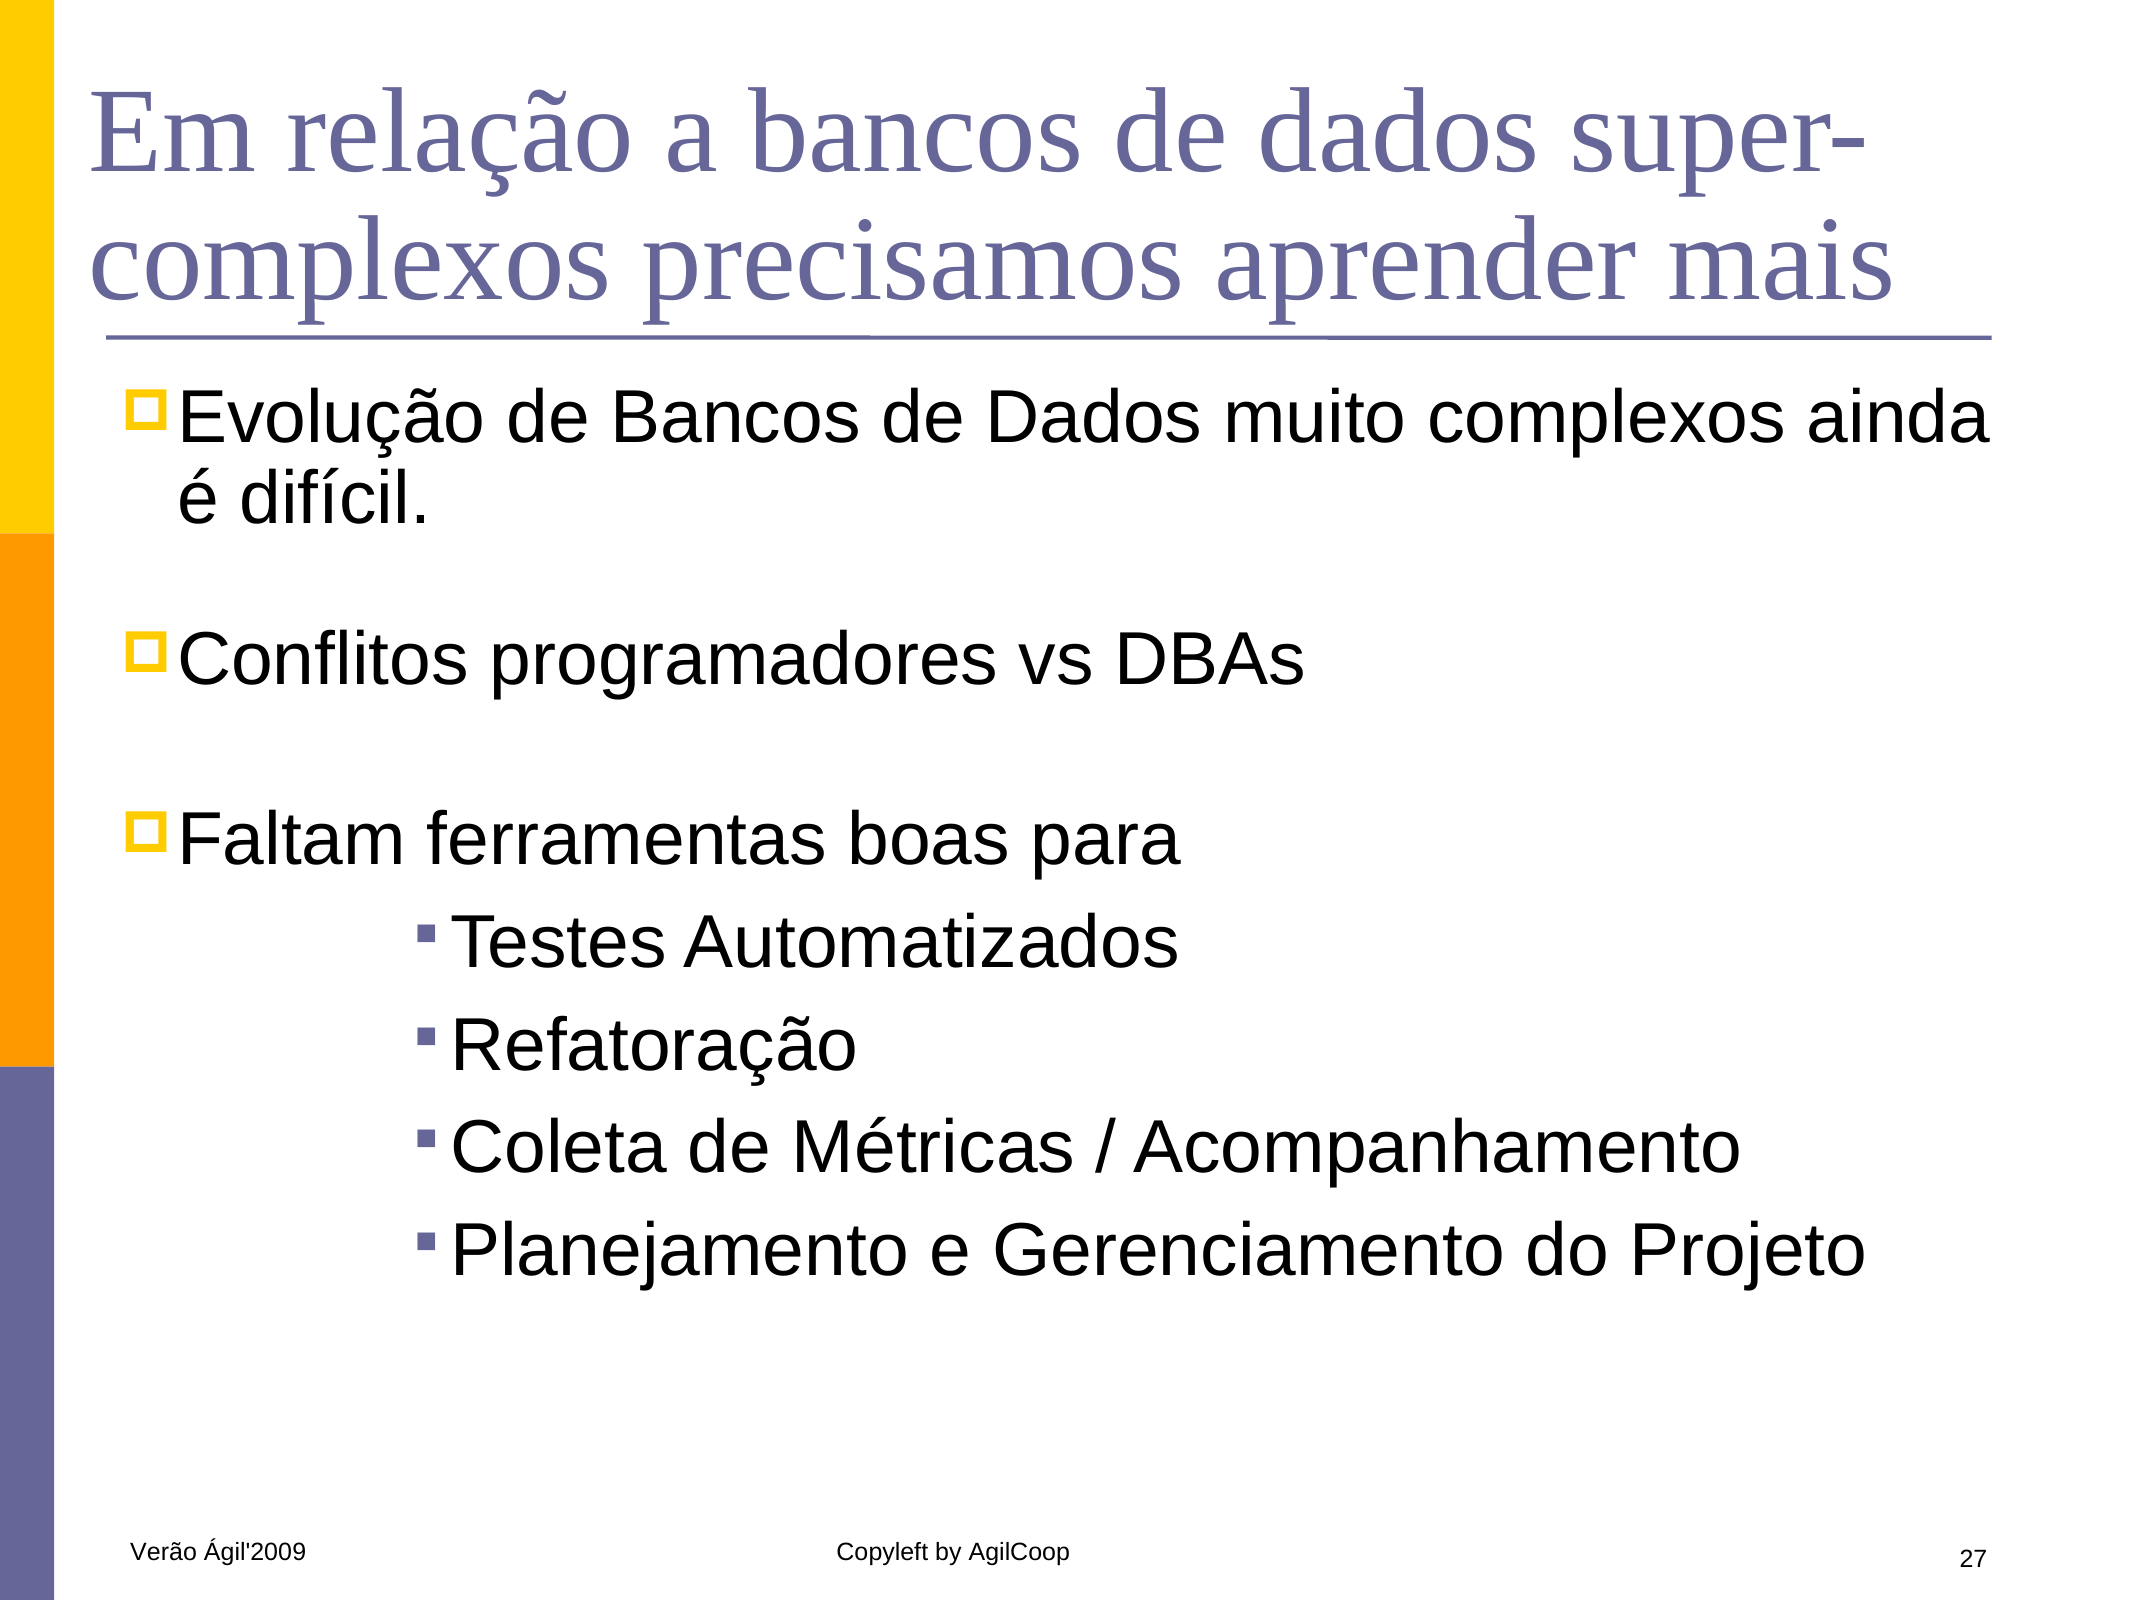

# Em relação a bancos de dados super-complexos precisamos aprender mais
Evolução de Bancos de Dados muito complexos ainda é difícil.
Conflitos programadores vs DBAs
Faltam ferramentas boas para
Testes Automatizados
Refatoração
Coleta de Métricas / Acompanhamento
Planejamento e Gerenciamento do Projeto
Verão Ágil'2009
Copyleft by AgilCoop
27